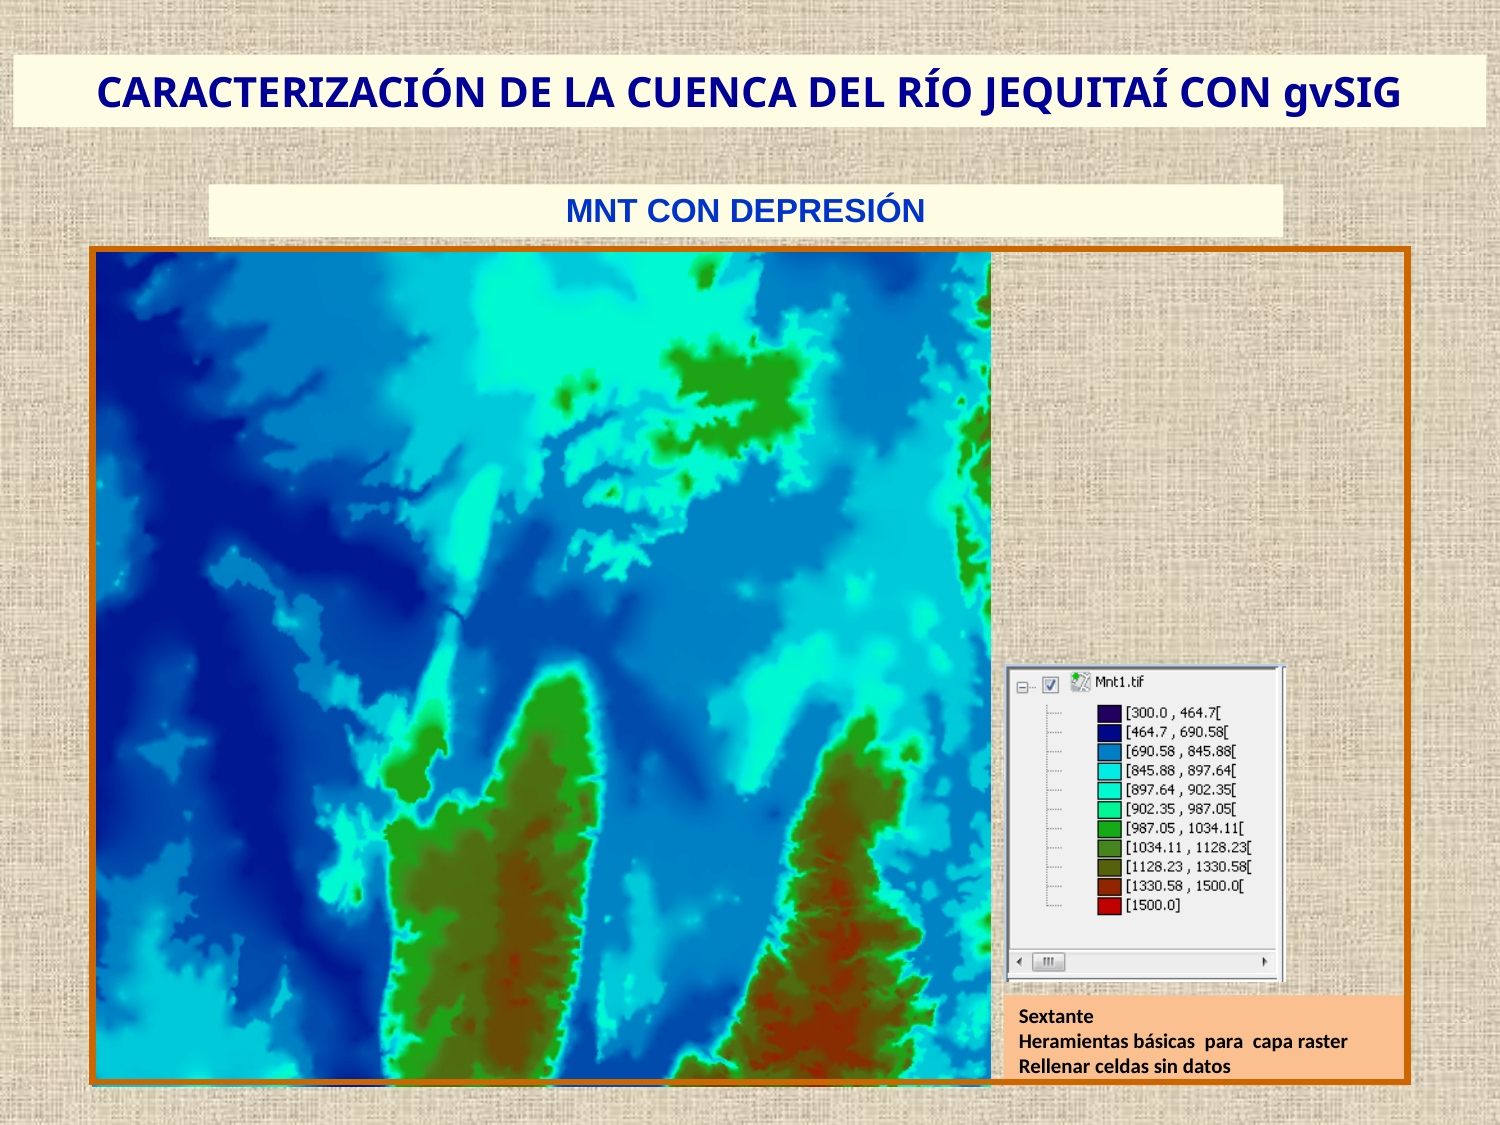

CARACTERIZACIÓN DE LA CUENCA DEL RÍO JEQUITAÍ CON gvSIG
MNT CON DEPRESIÓN
Sextante
Heramientas básicas para capa raster
Rellenar celdas sin datos